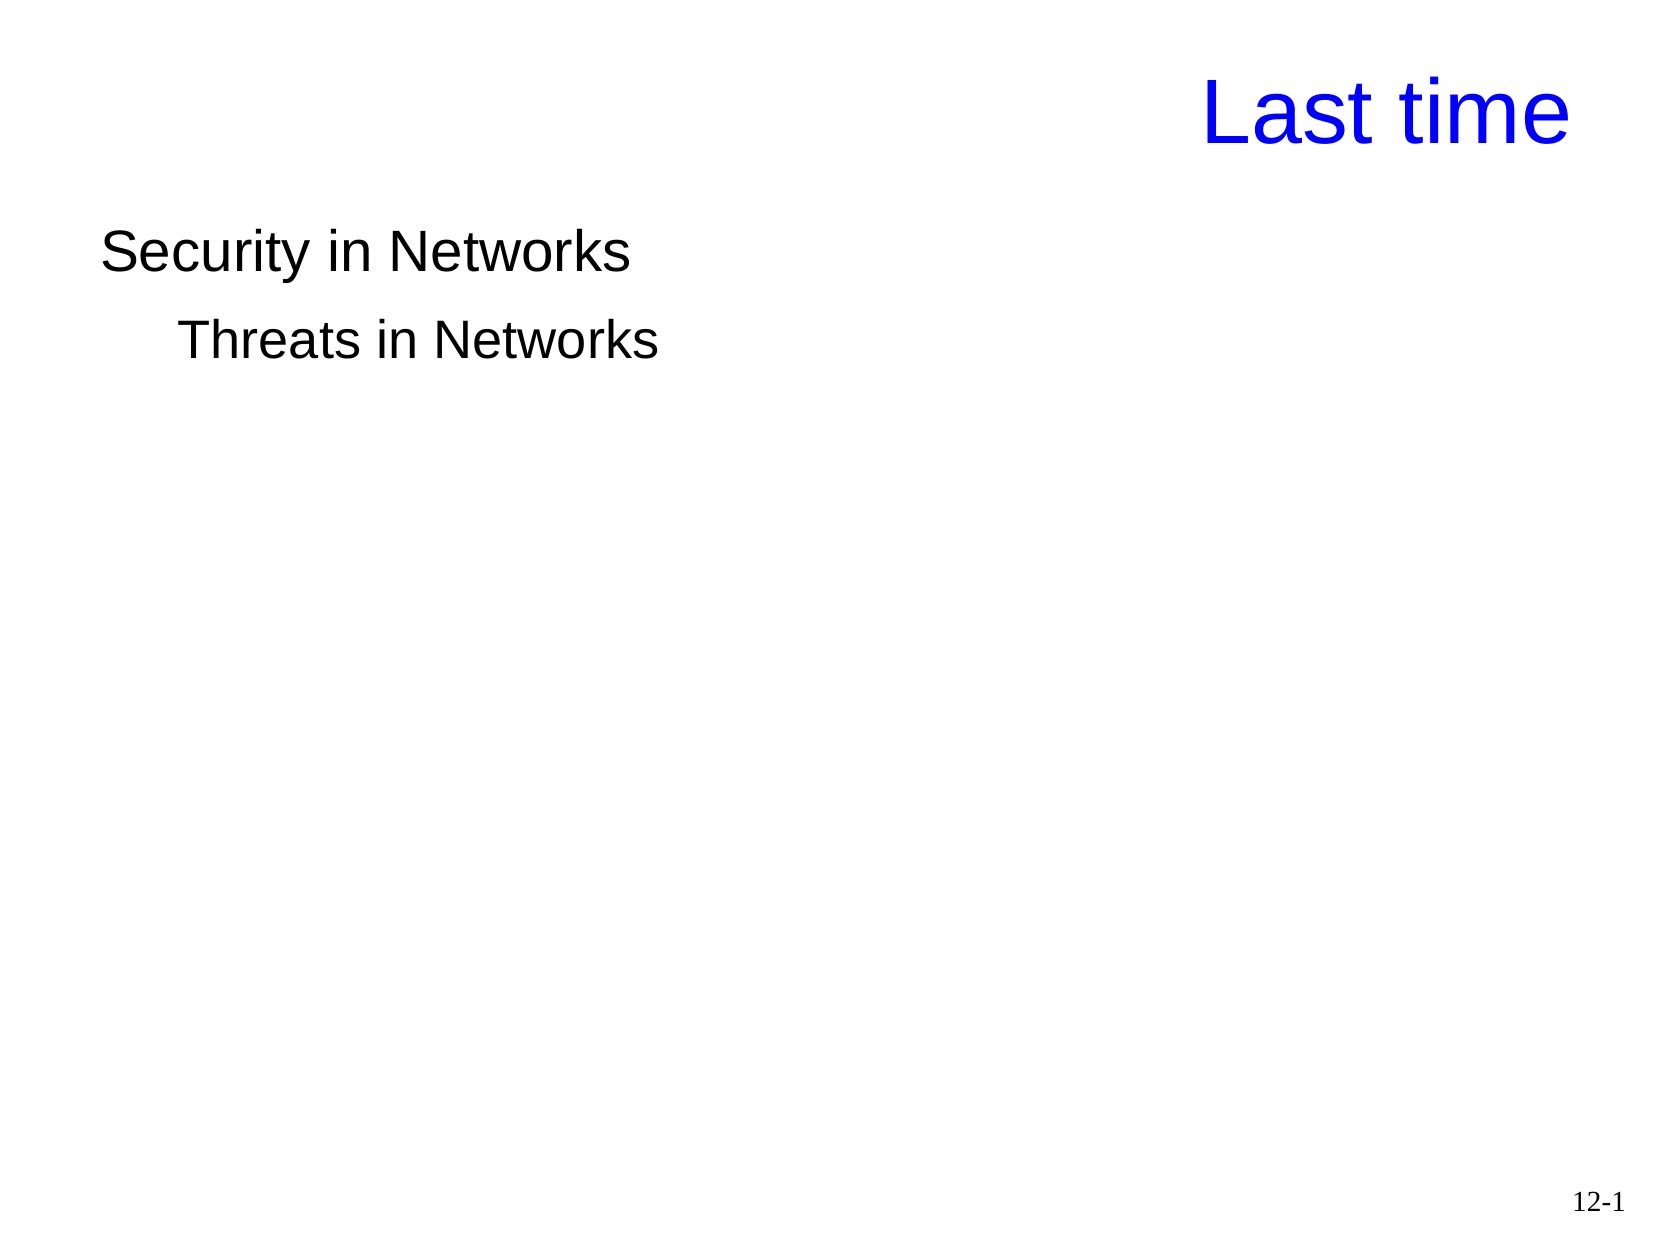

# Last time
Security in Networks
Threats in Networks